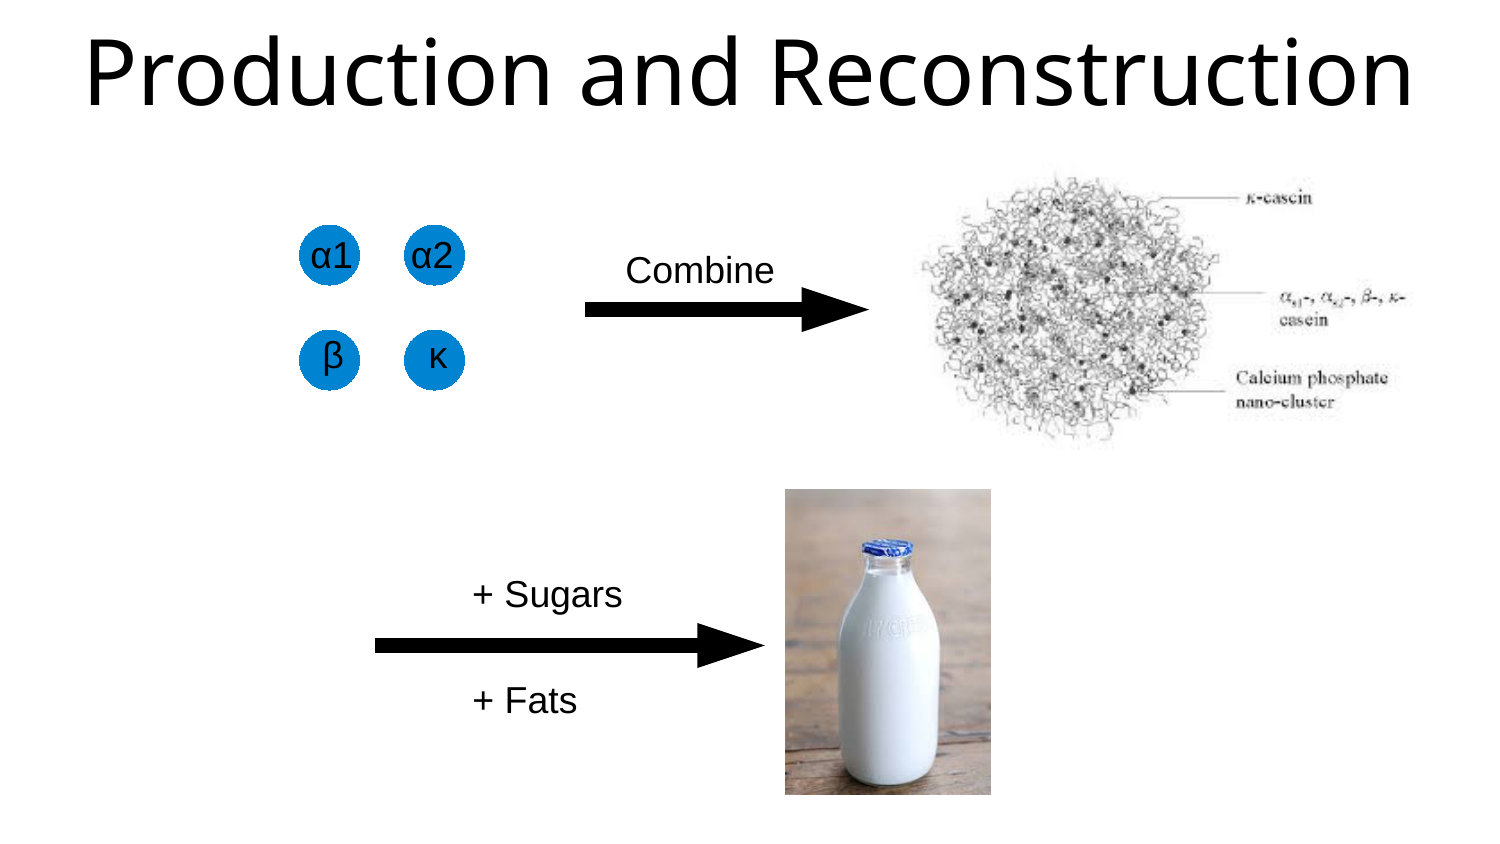

Production and Reconstruction
α1
α2
Combine
β
κ
+ Sugars
+ Fats